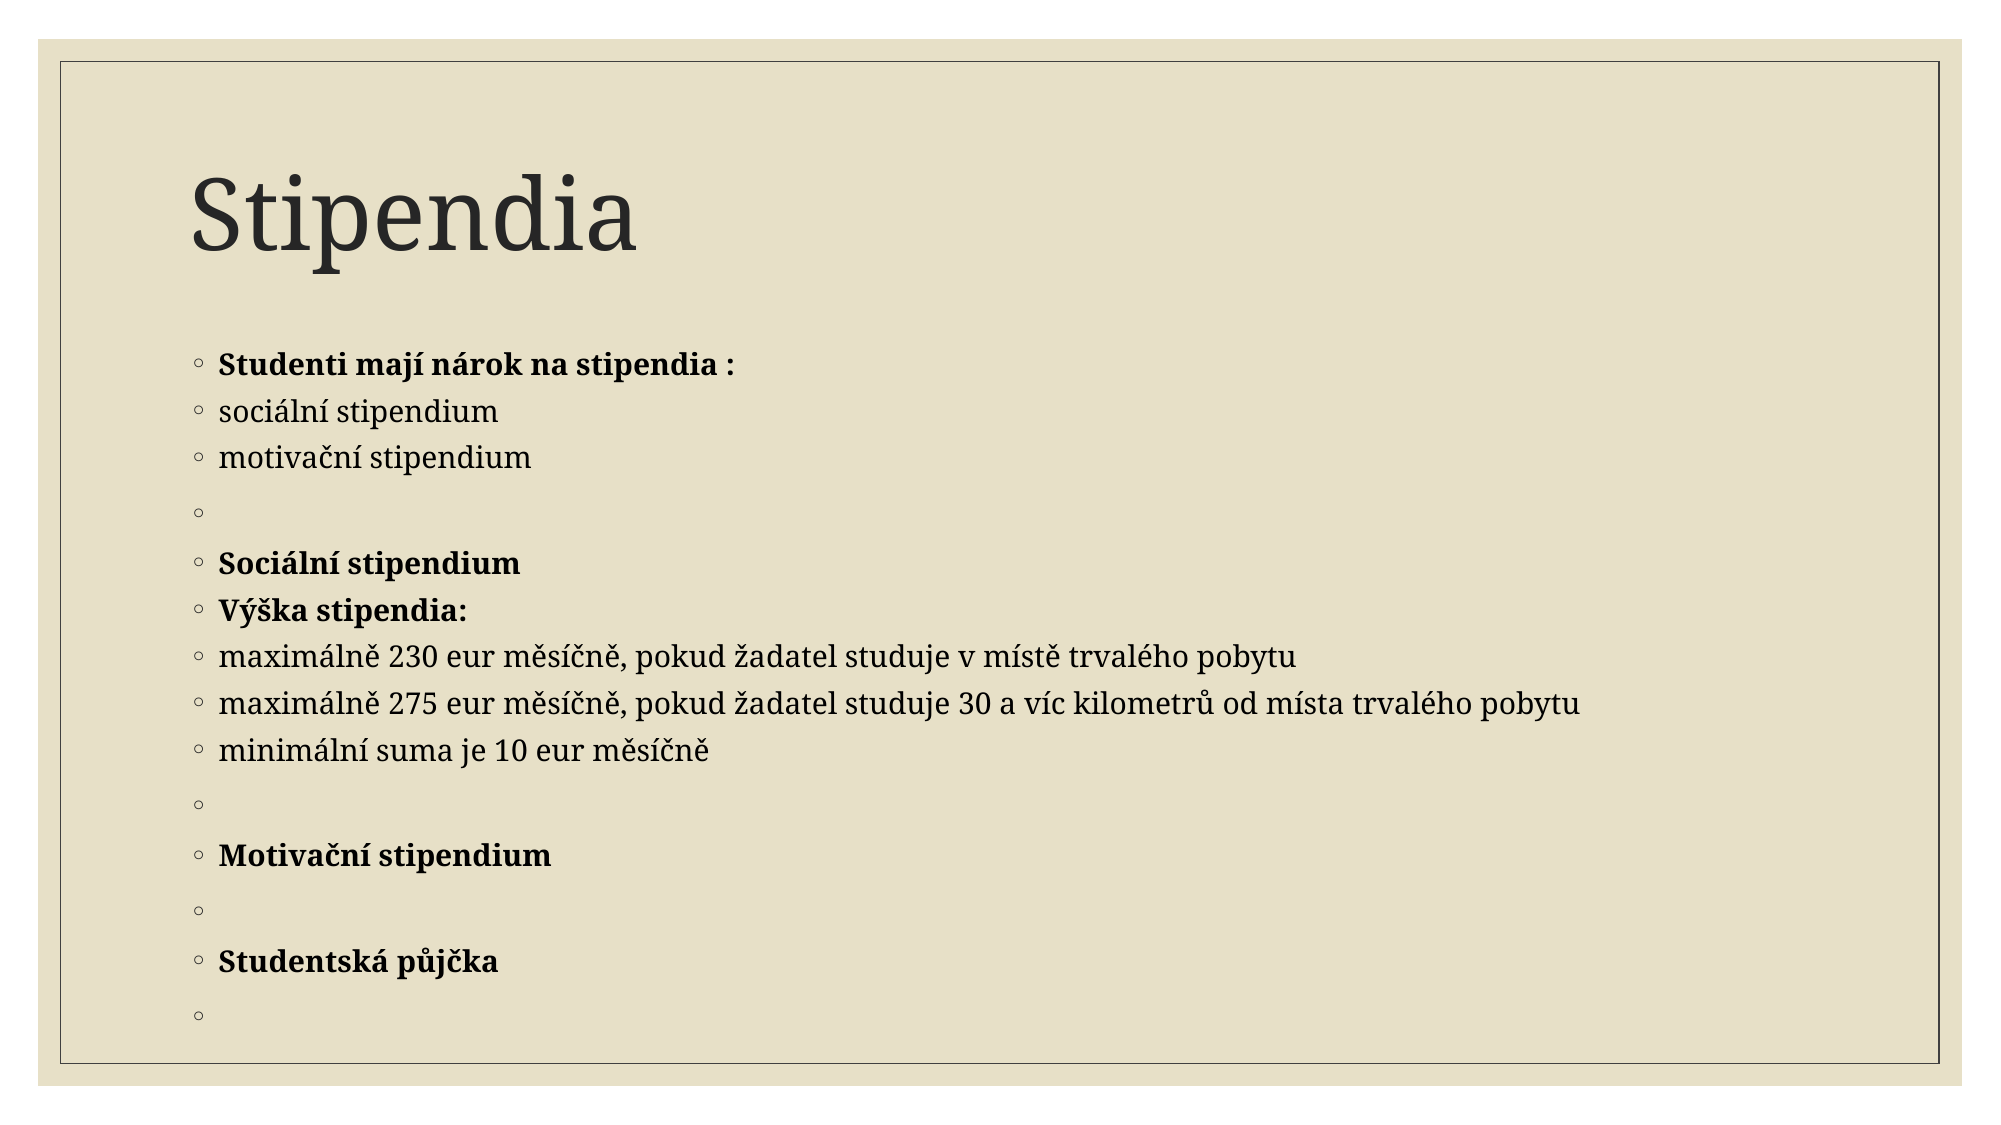

# Stipendia
Studenti mají nárok na stipendia :
sociální stipendium
motivační stipendium
Sociální stipendium
Výška stipendia:
maximálně 230 eur měsíčně, pokud žadatel studuje v místě trvalého pobytu
maximálně 275 eur měsíčně, pokud žadatel studuje 30 a víc kilometrů od místa trvalého pobytu
minimální suma je 10 eur měsíčně
Motivační stipendium
Studentská půjčka